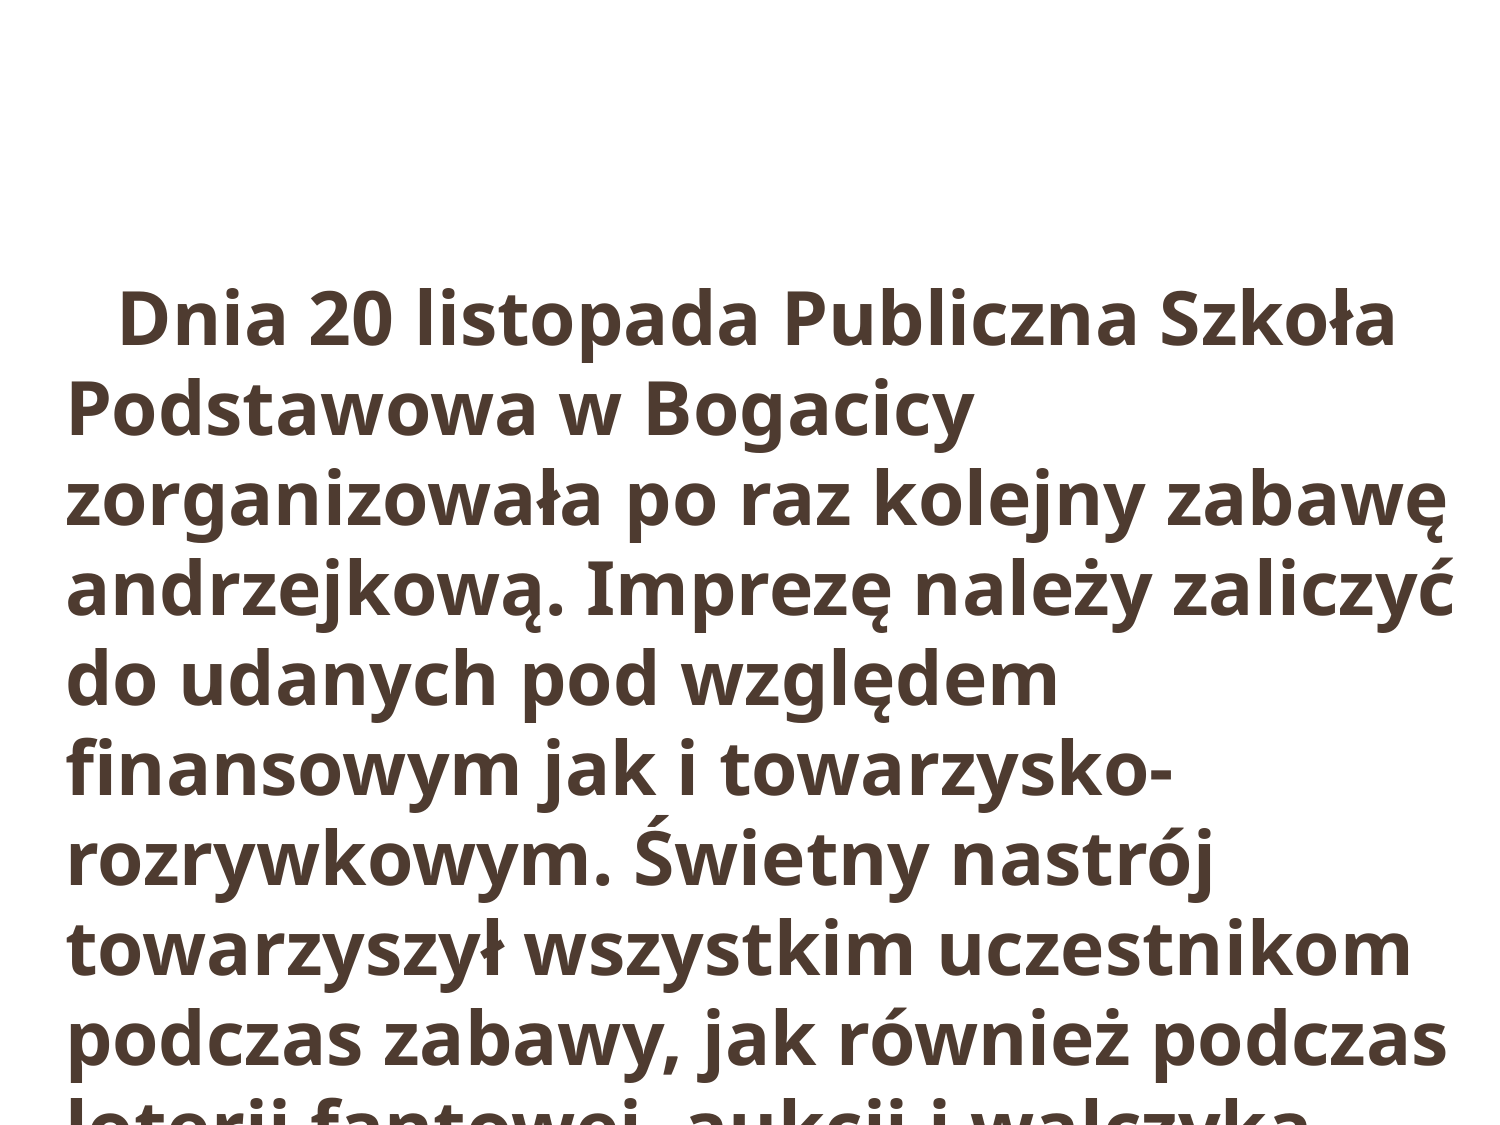

#
 Dnia 20 listopada Publiczna Szkoła Podstawowa w Bogacicy zorganizowała po raz kolejny zabawę andrzejkową. Imprezę należy zaliczyć do udanych pod względem finansowym jak i towarzysko-rozrywkowym. Świetny nastrój towarzyszył wszystkim uczestnikom podczas zabawy, jak również podczas loterii fantowej, aukcji i walczyka czekoladowego.